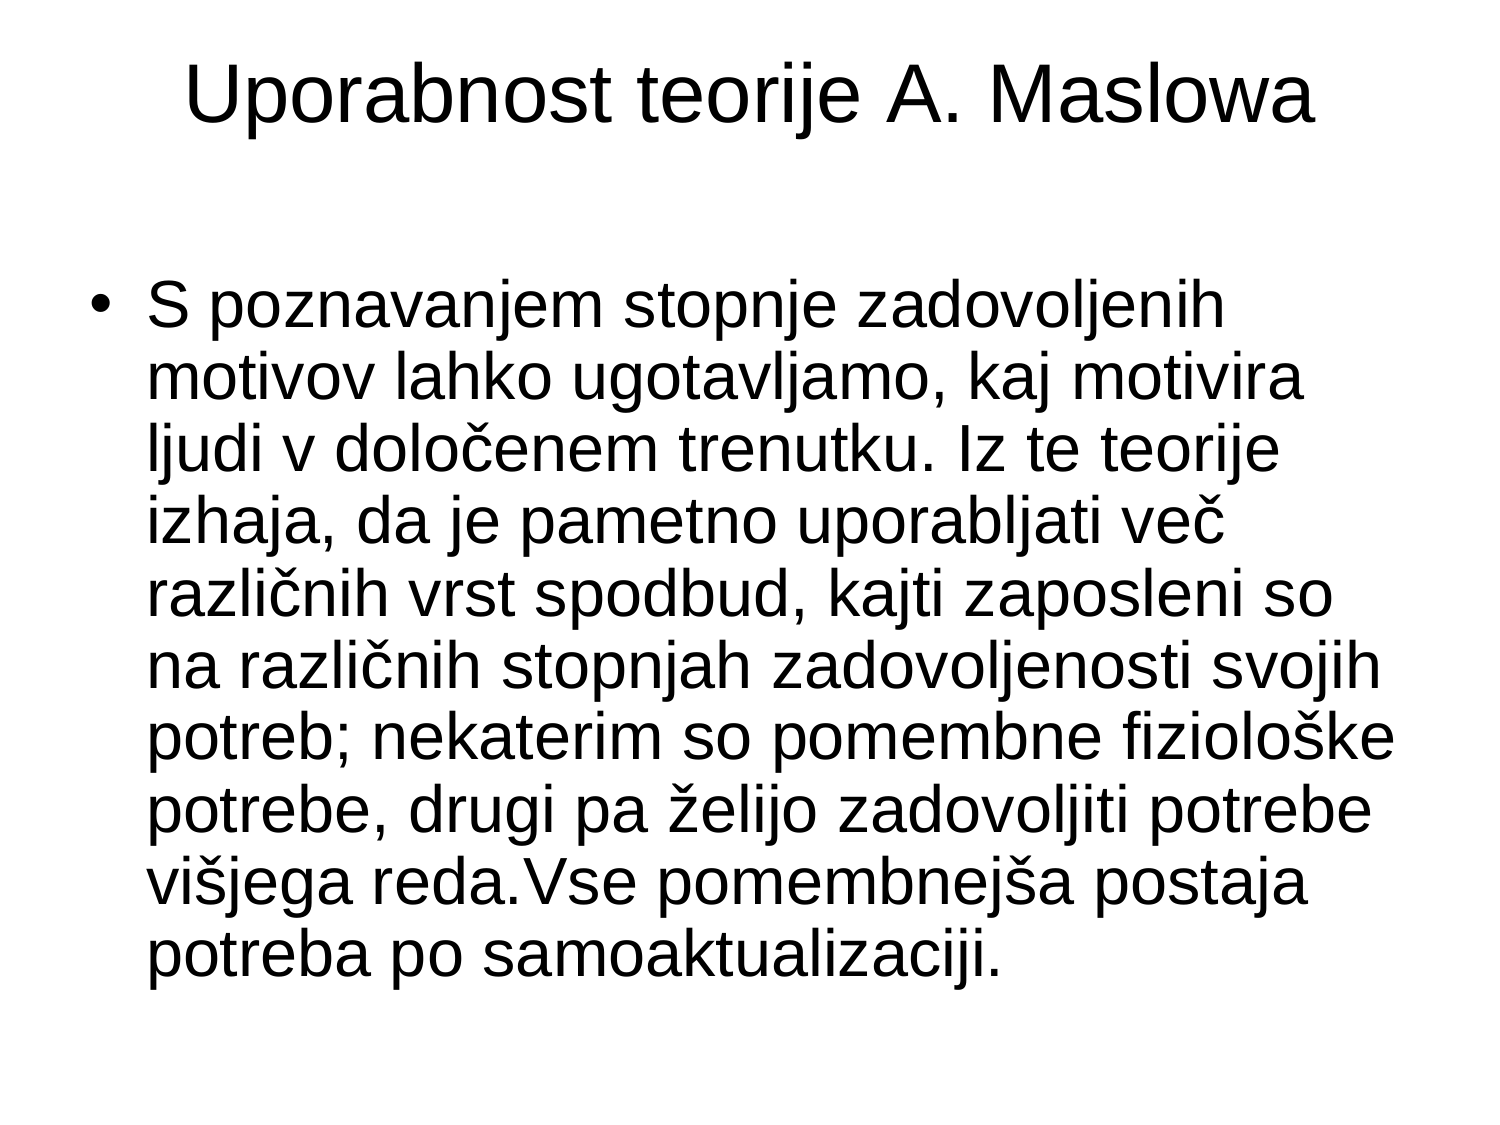

# Uporabnost teorije A. Maslowa
S poznavanjem stopnje zadovoljenih motivov lahko ugotavljamo, kaj motivira ljudi v določenem trenutku. Iz te teorije izhaja, da je pametno uporabljati več različnih vrst spodbud, kajti zaposleni so na različnih stopnjah zadovoljenosti svojih potreb; nekaterim so pomembne fiziološke potrebe, drugi pa želijo zadovoljiti potrebe višjega reda.Vse pomembnejša postaja potreba po samoaktualizaciji.